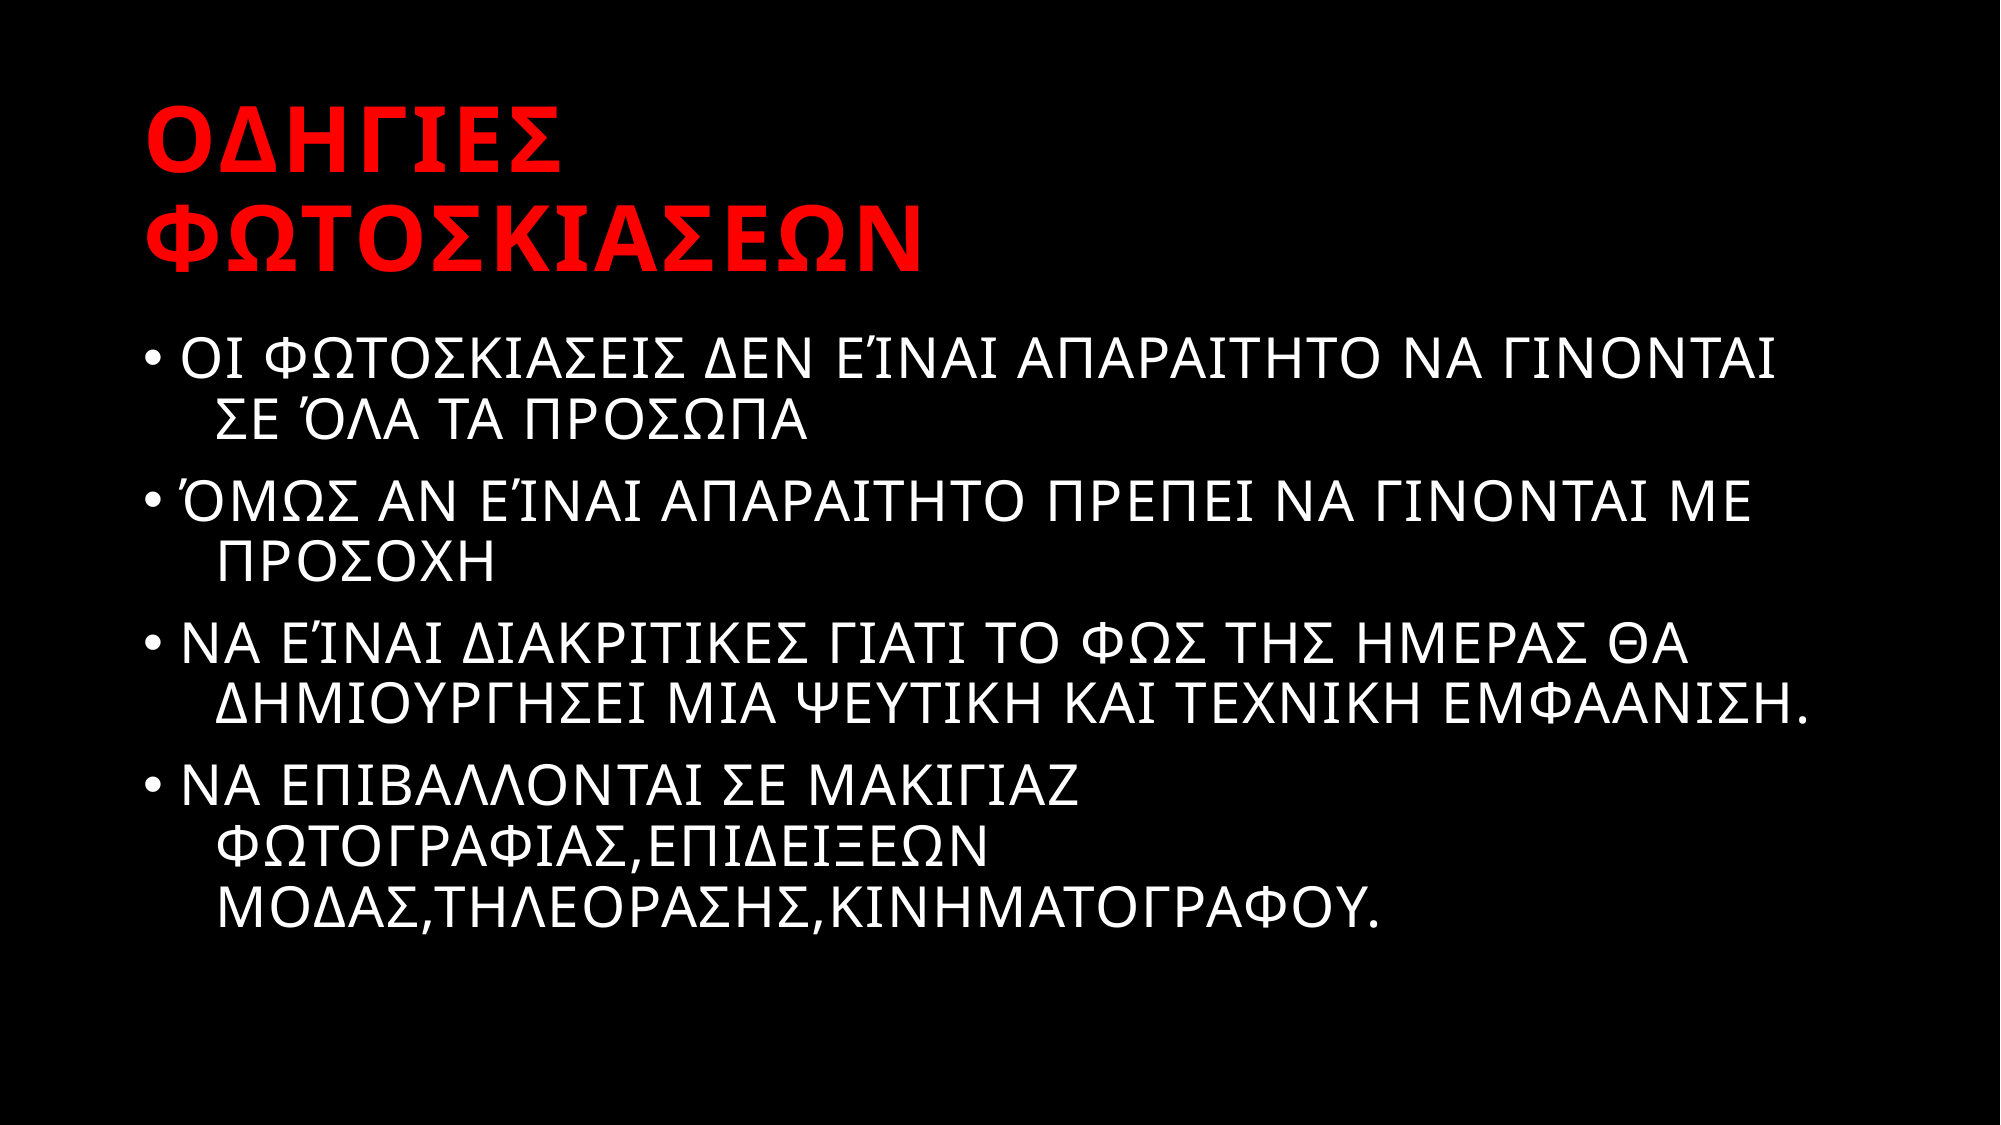

# ΟΔΗΓΙΕΣ ΦΩΤΟΣΚΙΑΣΕΩΝ
ΟΙ ΦΩΤΟΣΚΙΑΣΕΙΣ ΔΕΝ ΕΊΝΑΙ ΑΠΑΡΑΙΤΗΤΟ ΝΑ ΓΙΝΟΝΤΑΙ ΣΕ ΌΛΑ ΤΑ ΠΡΟΣΩΠΑ
ΌΜΩΣ ΑΝ ΕΊΝΑΙ ΑΠΑΡΑΙΤΗΤΟ ΠΡΕΠΕΙ ΝΑ ΓΙΝΟΝΤΑΙ ΜΕ ΠΡΟΣΟΧΗ
ΝΑ ΕΊΝΑΙ ΔΙΑΚΡΙΤΙΚΕΣ ΓΙΑΤΙ ΤΟ ΦΩΣ ΤΗΣ ΗΜΕΡΑΣ ΘΑ ΔΗΜΙΟΥΡΓΗΣΕΙ ΜΙΑ ΨΕΥΤΙΚΗ ΚΑΙ ΤΕΧΝΙΚΗ ΕΜΦΑΑΝΙΣΗ.
ΝΑ ΕΠΙΒΑΛΛΟΝΤΑΙ ΣΕ ΜΑΚΙΓΙΑΖ ΦΩΤΟΓΡΑΦΙΑΣ,ΕΠΙΔΕΙΞΕΩΝ ΜΟΔΑΣ,ΤΗΛΕΟΡΑΣΗΣ,ΚΙΝΗΜΑΤΟΓΡΑΦΟΥ.